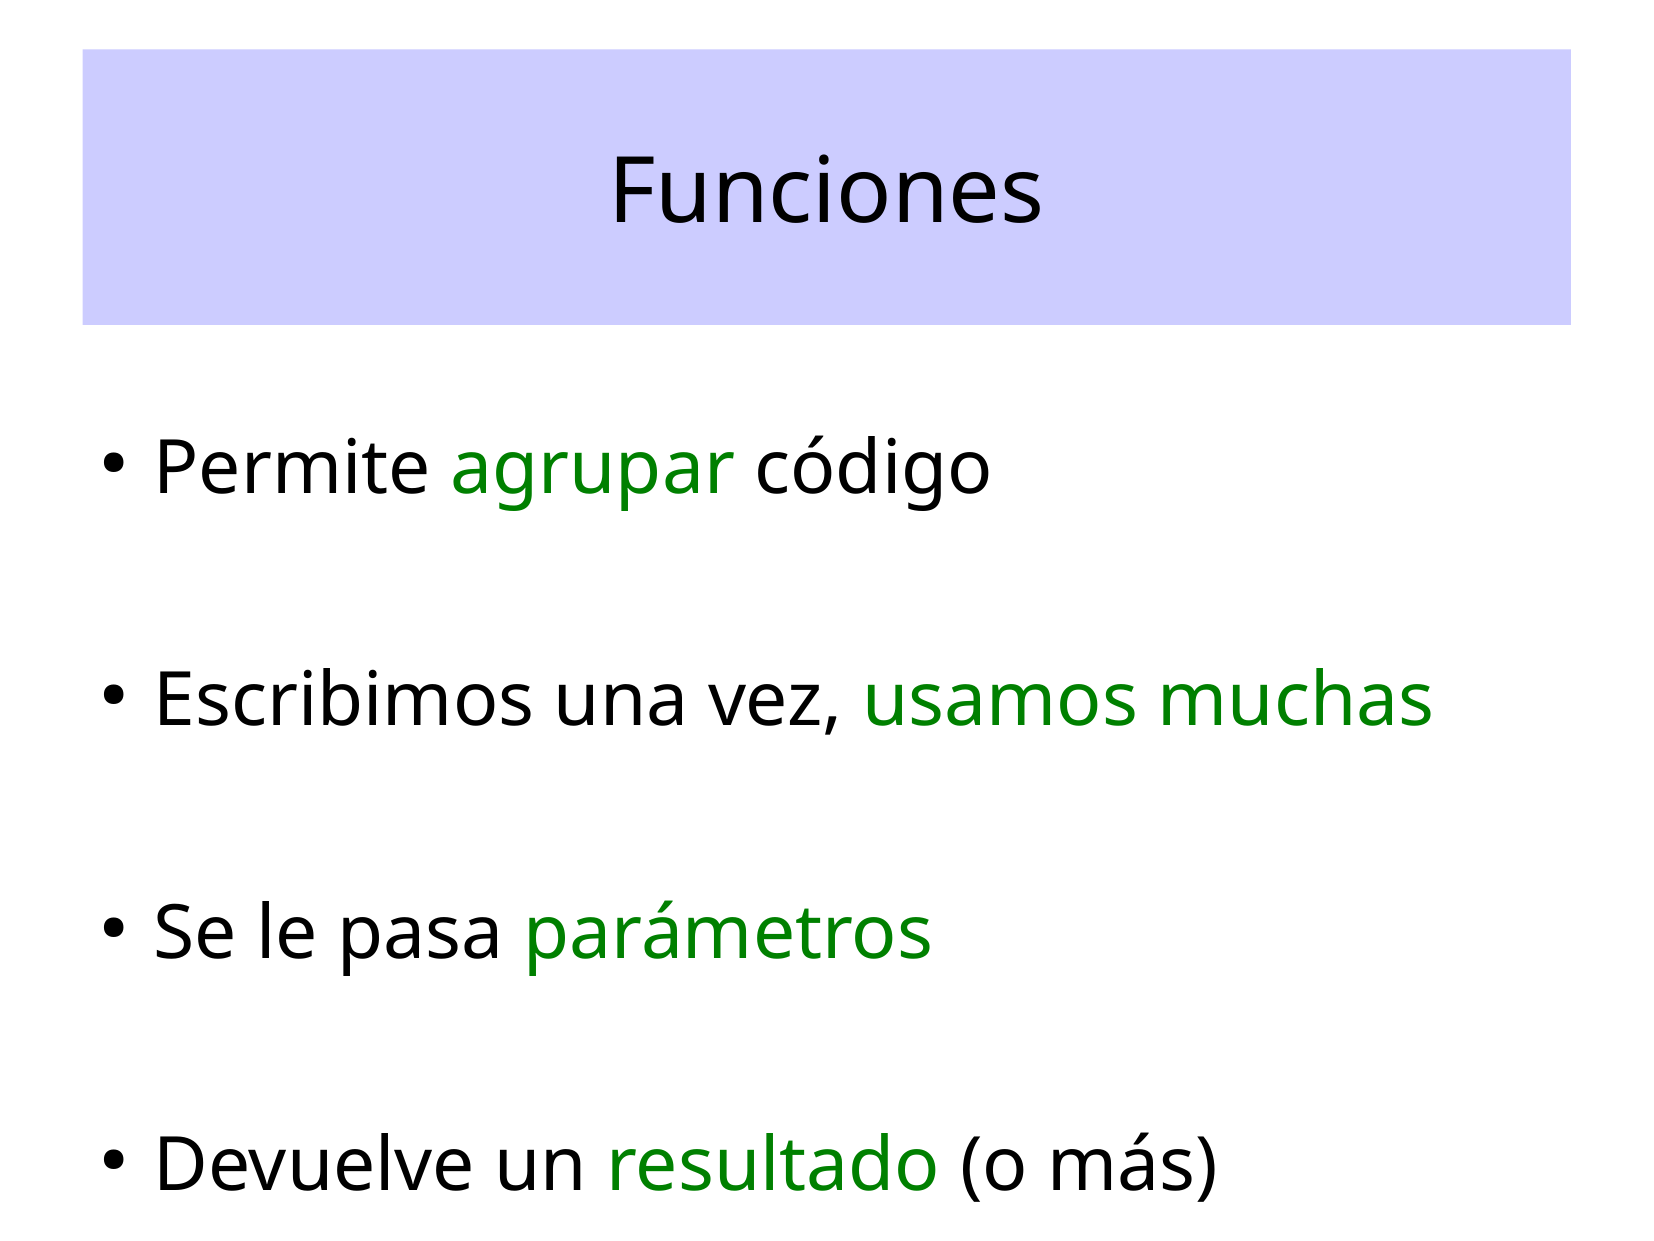

# Funciones
Permite agrupar código
Escribimos una vez, usamos muchas
Se le pasa parámetros
Devuelve un resultado (o más)